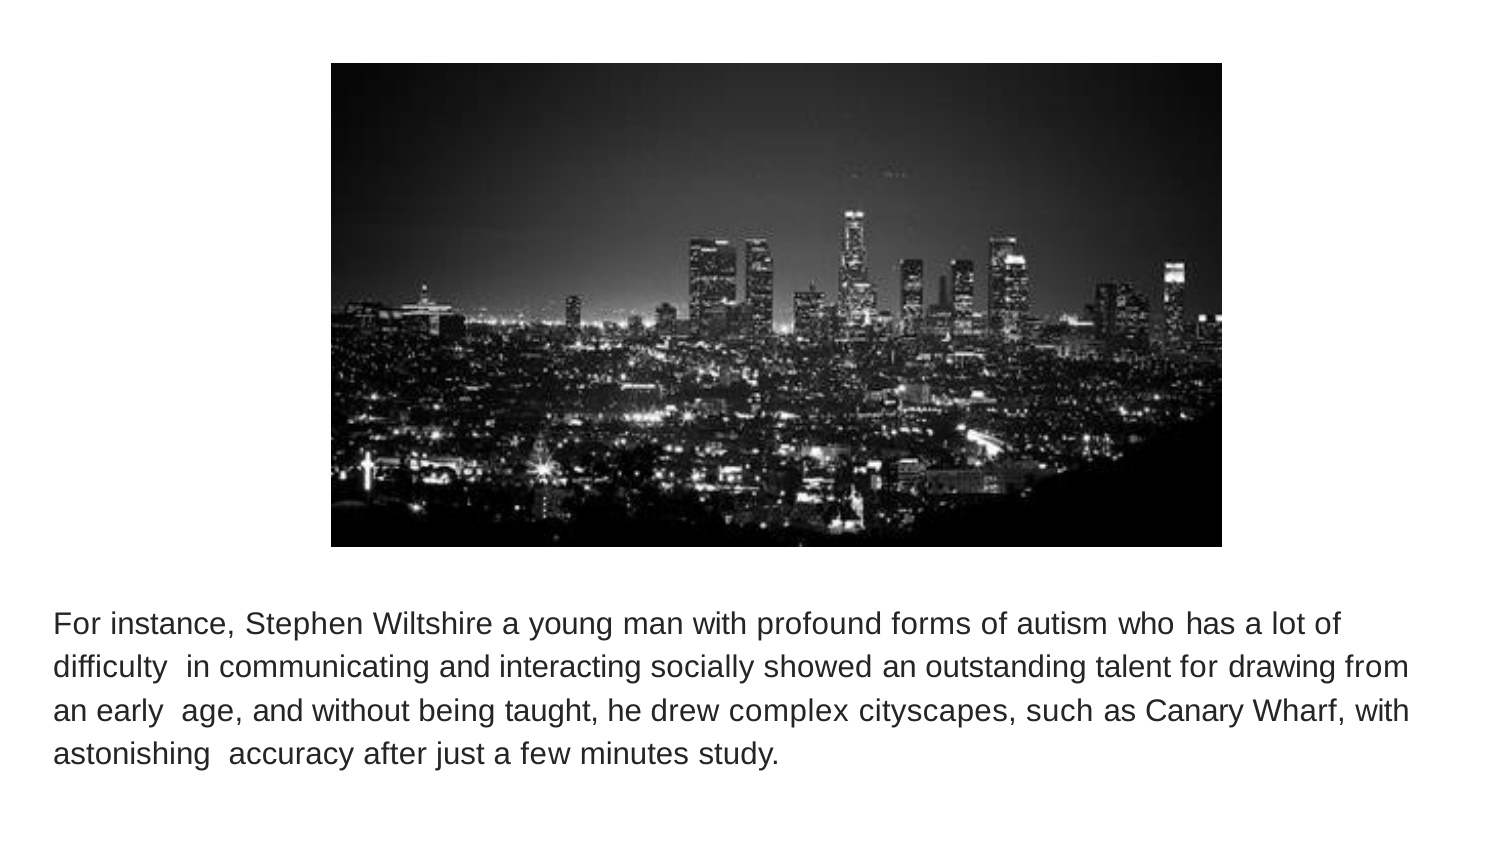

For instance, Stephen Wiltshire a young man with profound forms of autism who has a lot of difficulty in communicating and interacting socially showed an outstanding talent for drawing from an early age, and without being taught, he drew complex cityscapes, such as Canary Wharf, with astonishing accuracy after just a few minutes study.